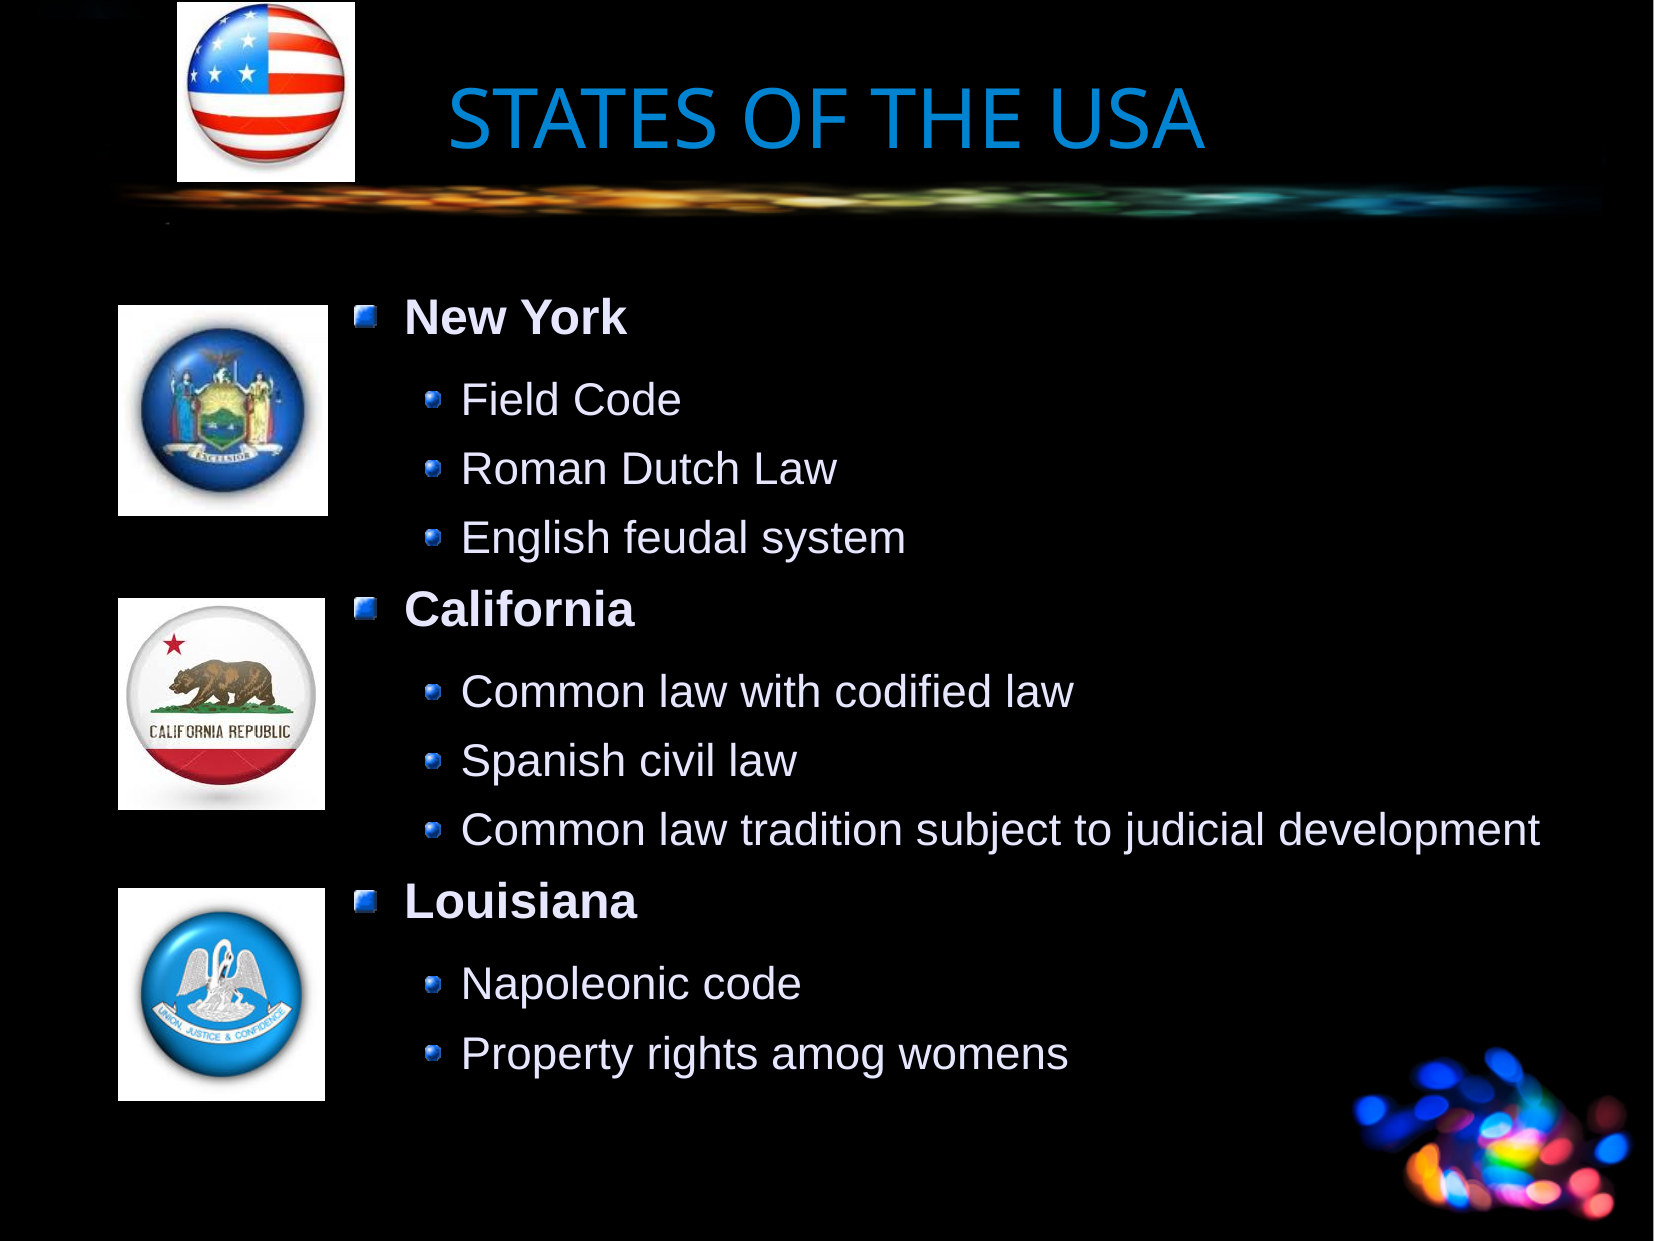

# STATES OF THE USA
 New York
Field Code
Roman Dutch Law
English feudal system
 California
Common law with codified law
Spanish civil law
Common law tradition subject to judicial development
 Louisiana
Napoleonic code
Property rights amog womens